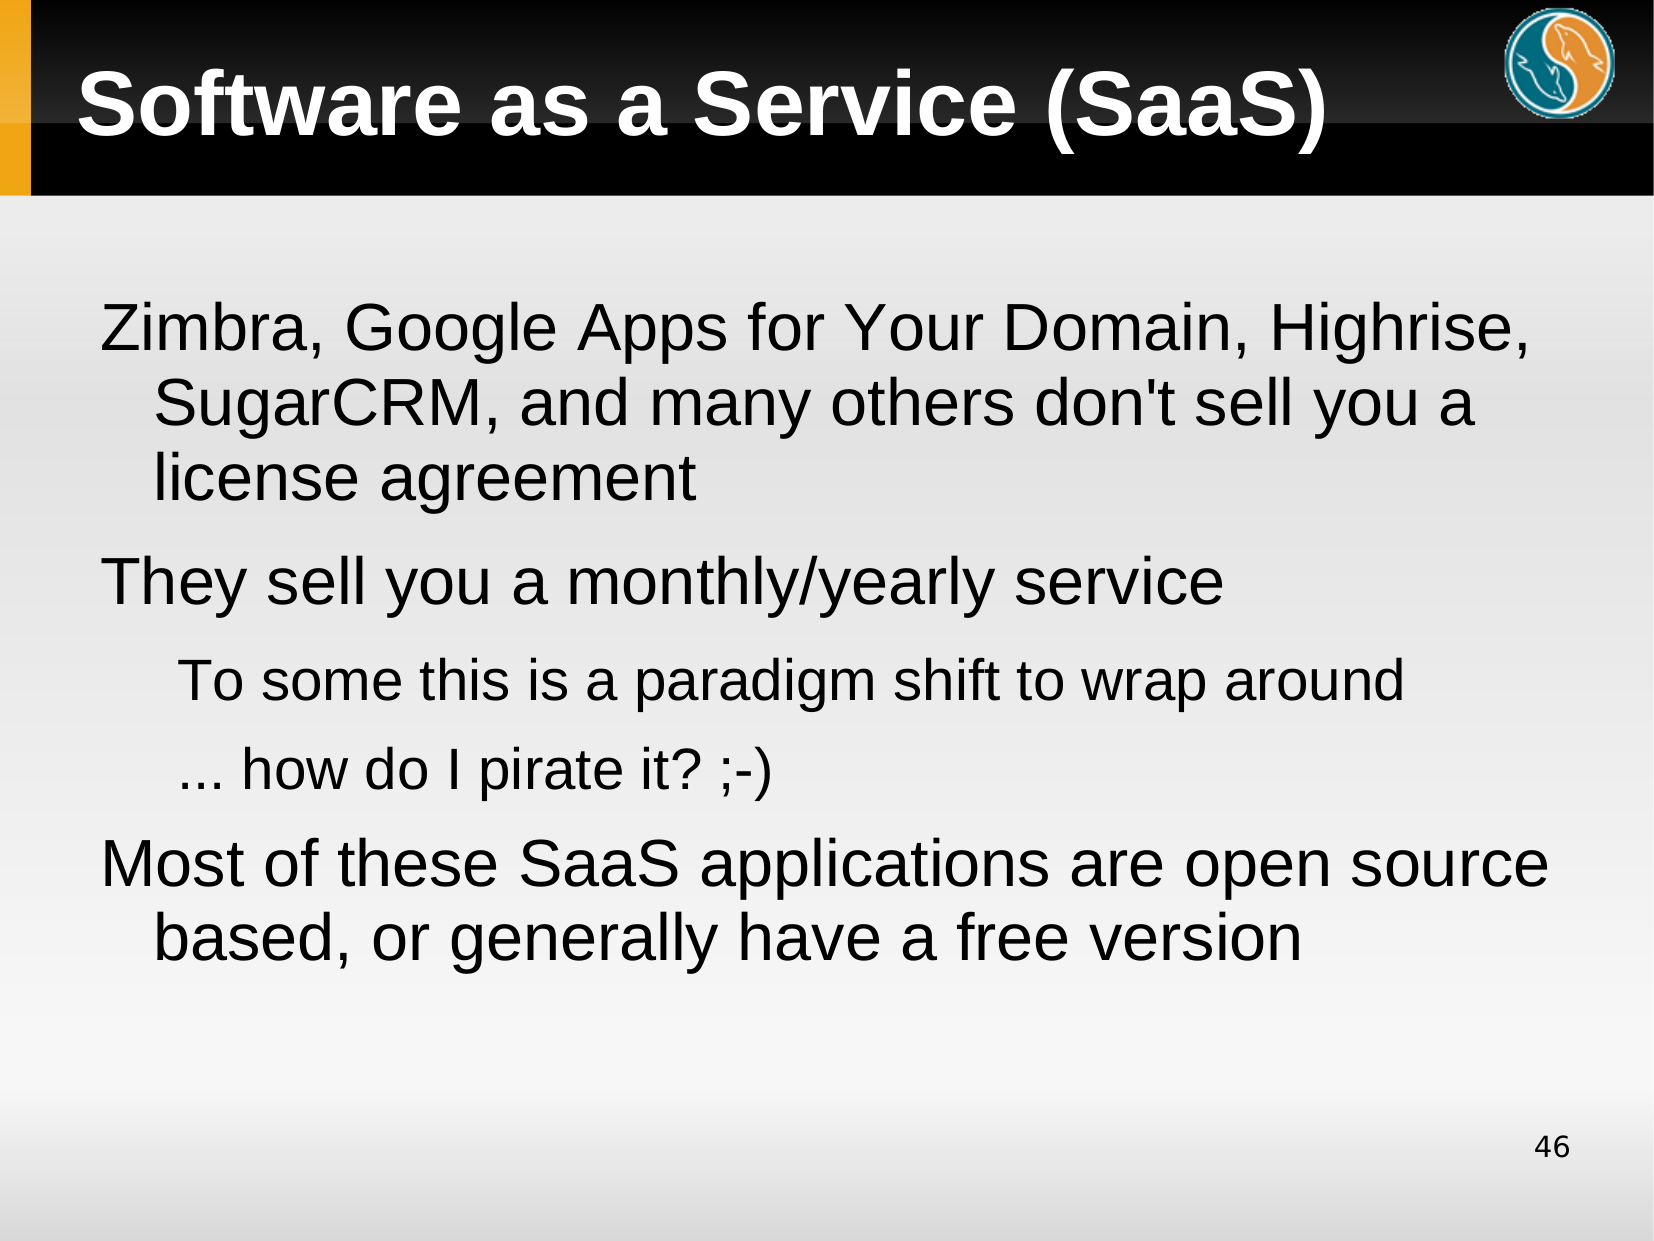

# Software as a Service (SaaS)
Zimbra, Google Apps for Your Domain, Highrise, SugarCRM, and many others don't sell you a license agreement
They sell you a monthly/yearly service
To some this is a paradigm shift to wrap around
... how do I pirate it? ;-)
Most of these SaaS applications are open source based, or generally have a free version
46